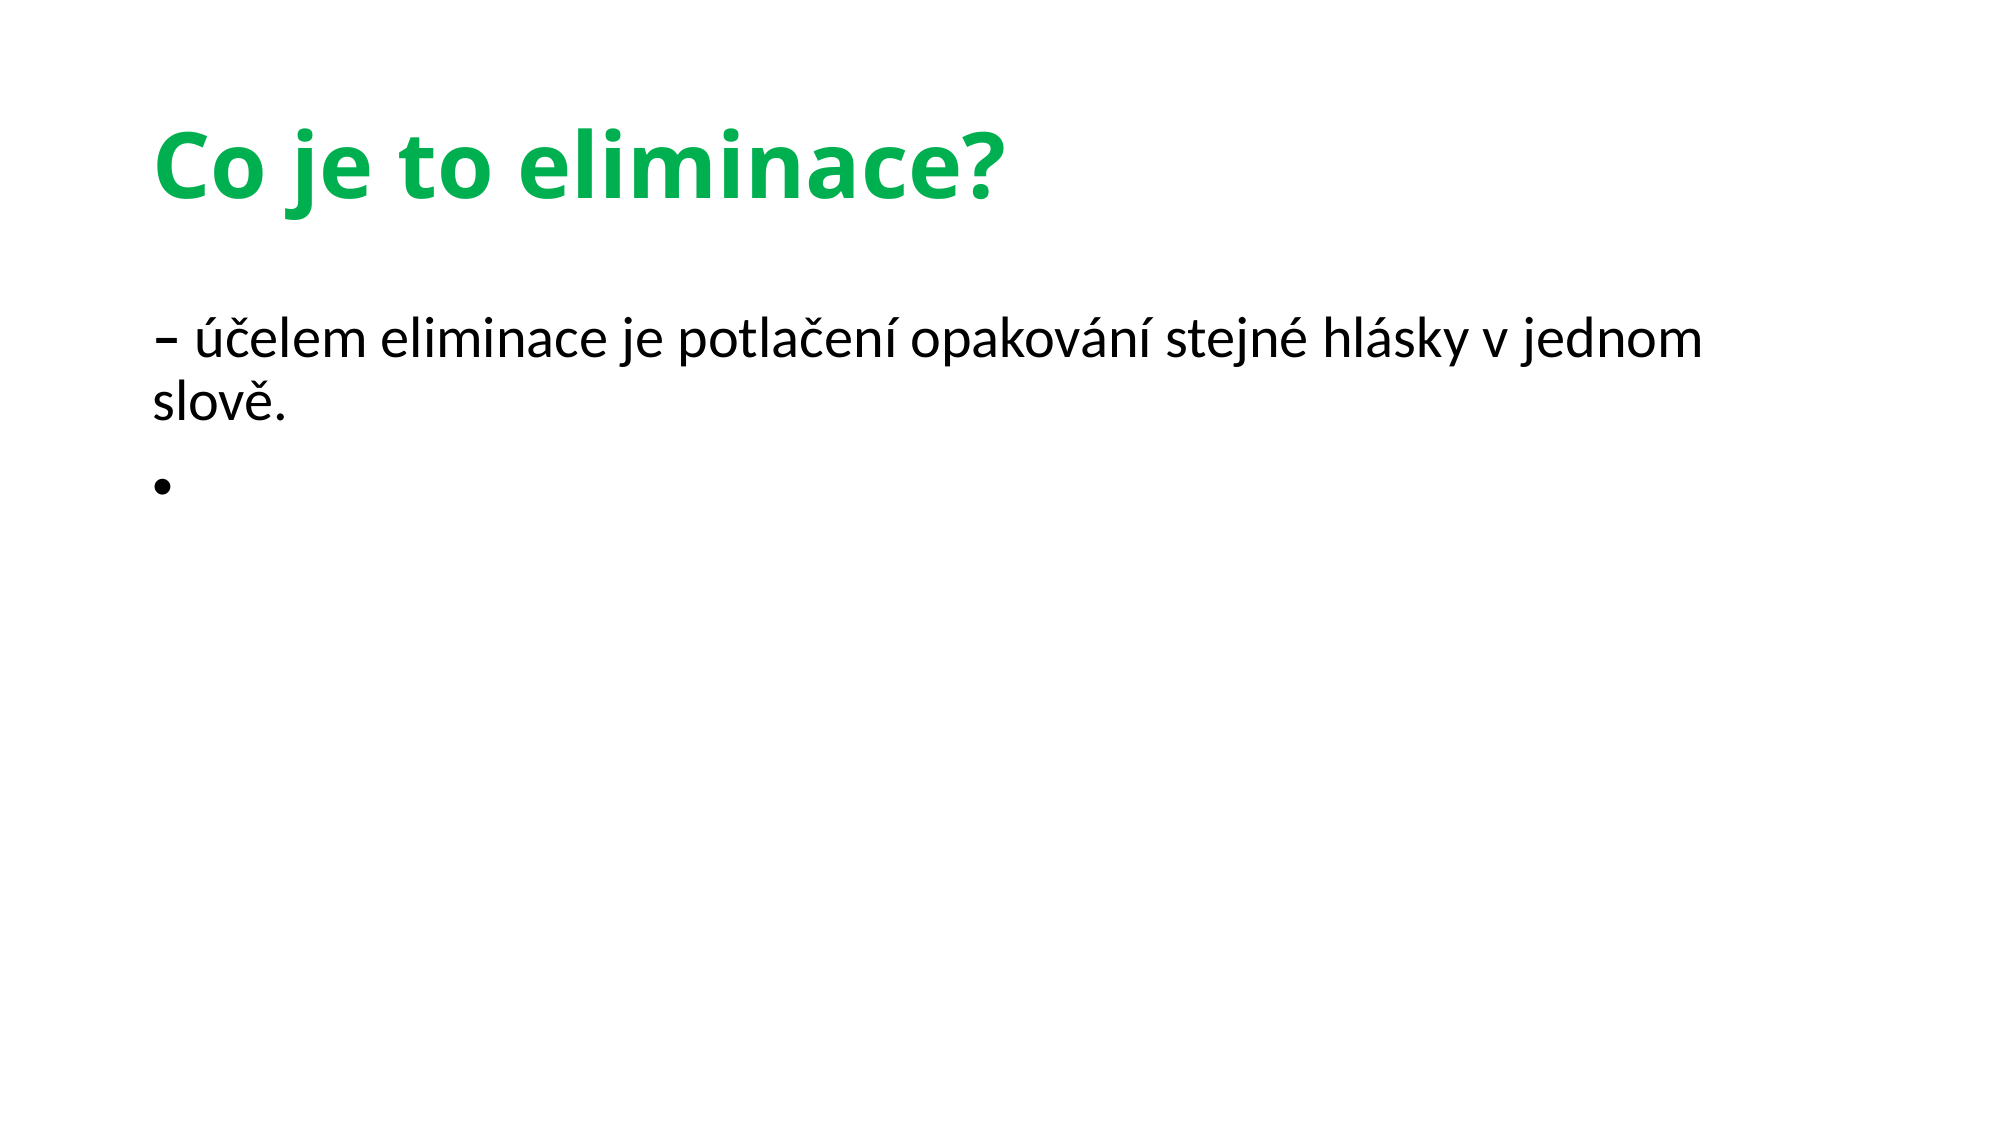

# Co je to eliminace?
– účelem eliminace je potlačení opakování stejné hlásky v jednom slově.